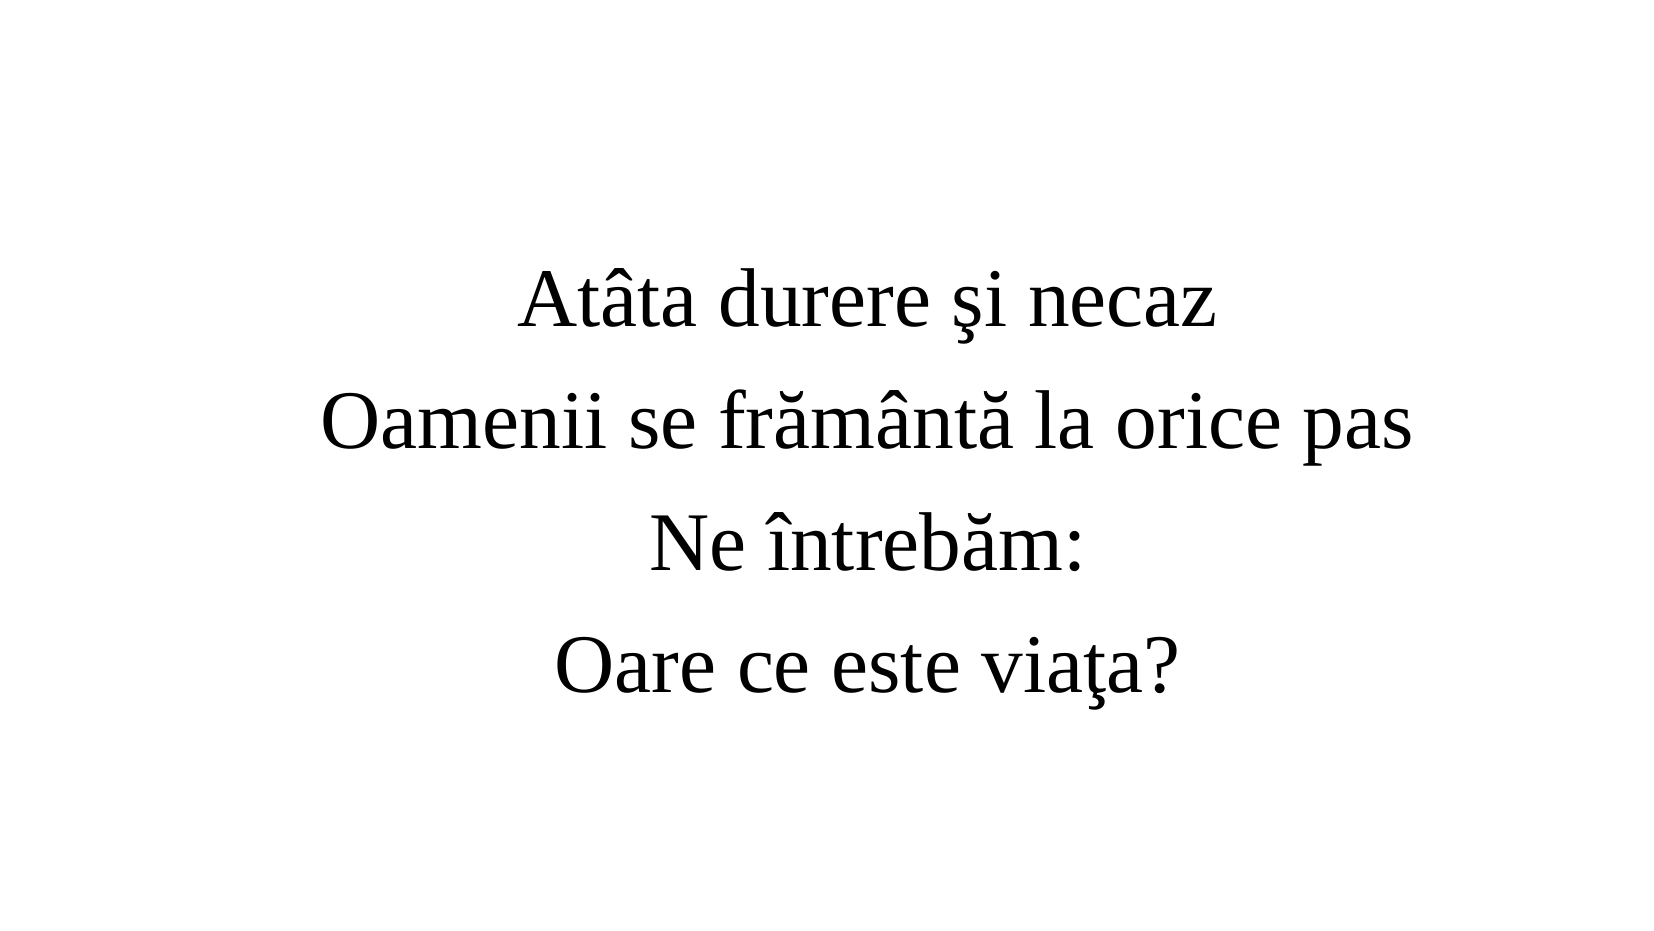

# Atâta durere şi necaz
Oamenii se frământă la orice pas
Ne întrebăm:
Oare ce este viaţa?